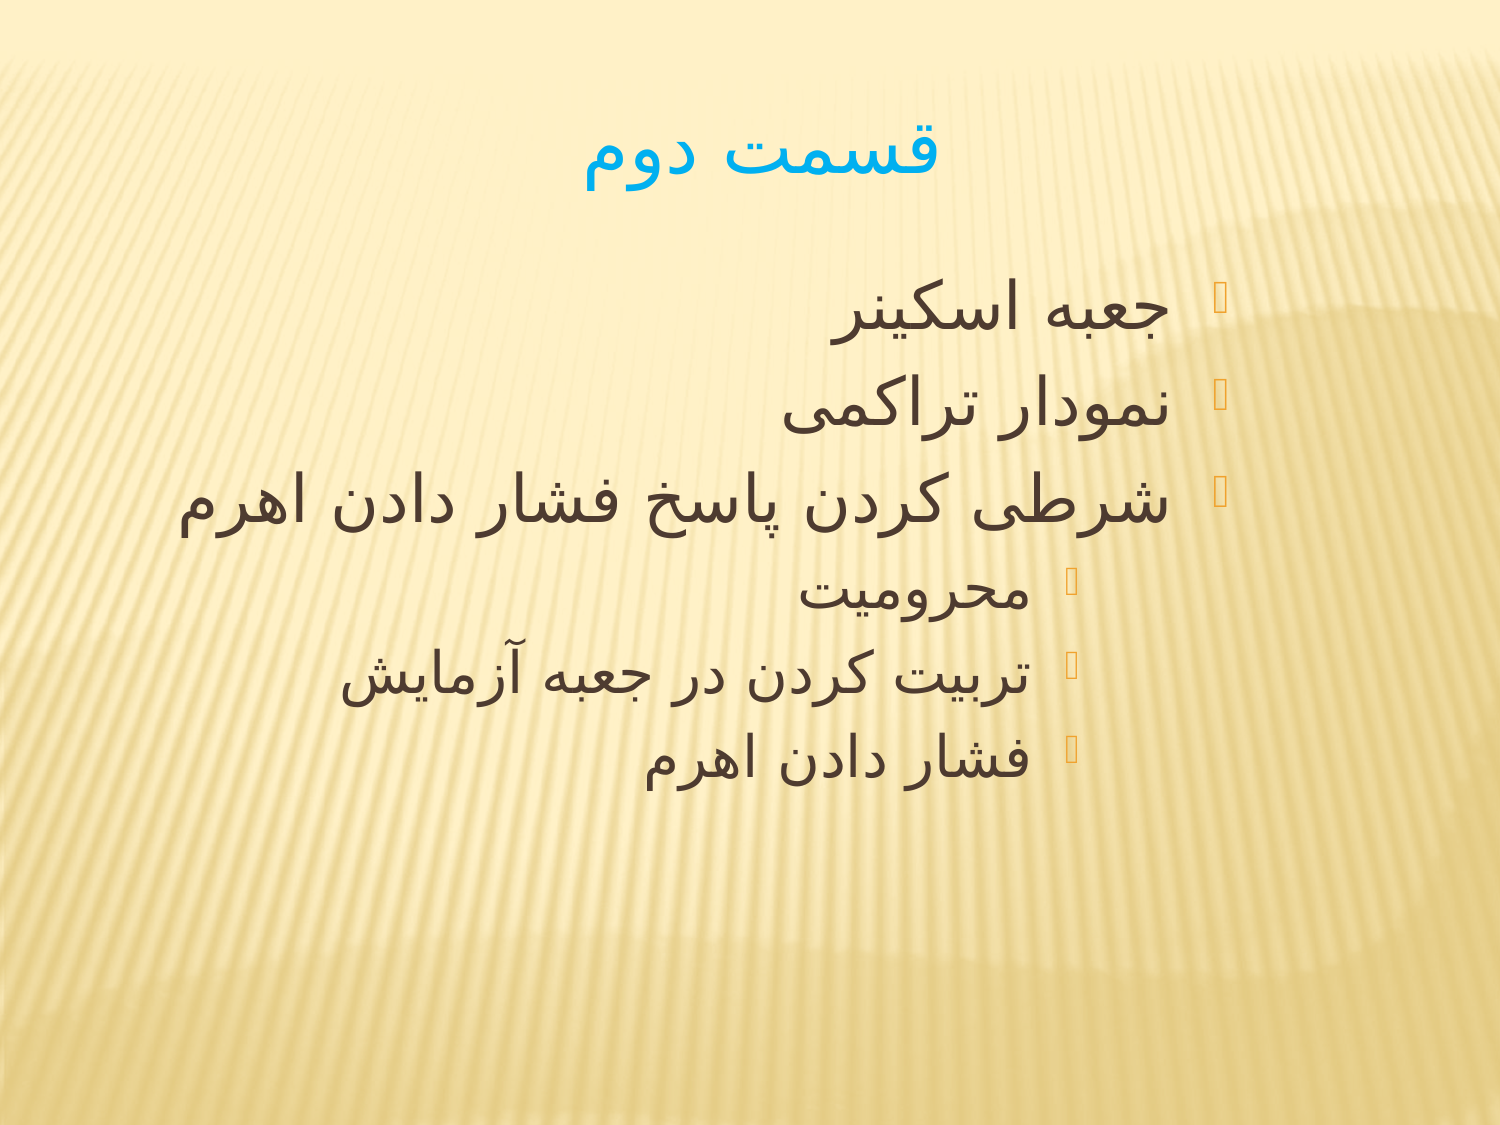

# قسمت دوم
جعبه اسکینر
نمودار تراکمی
شرطی کردن پاسخ فشار دادن اهرم
محرومیت
تربیت کردن در جعبه آزمایش
فشار دادن اهرم